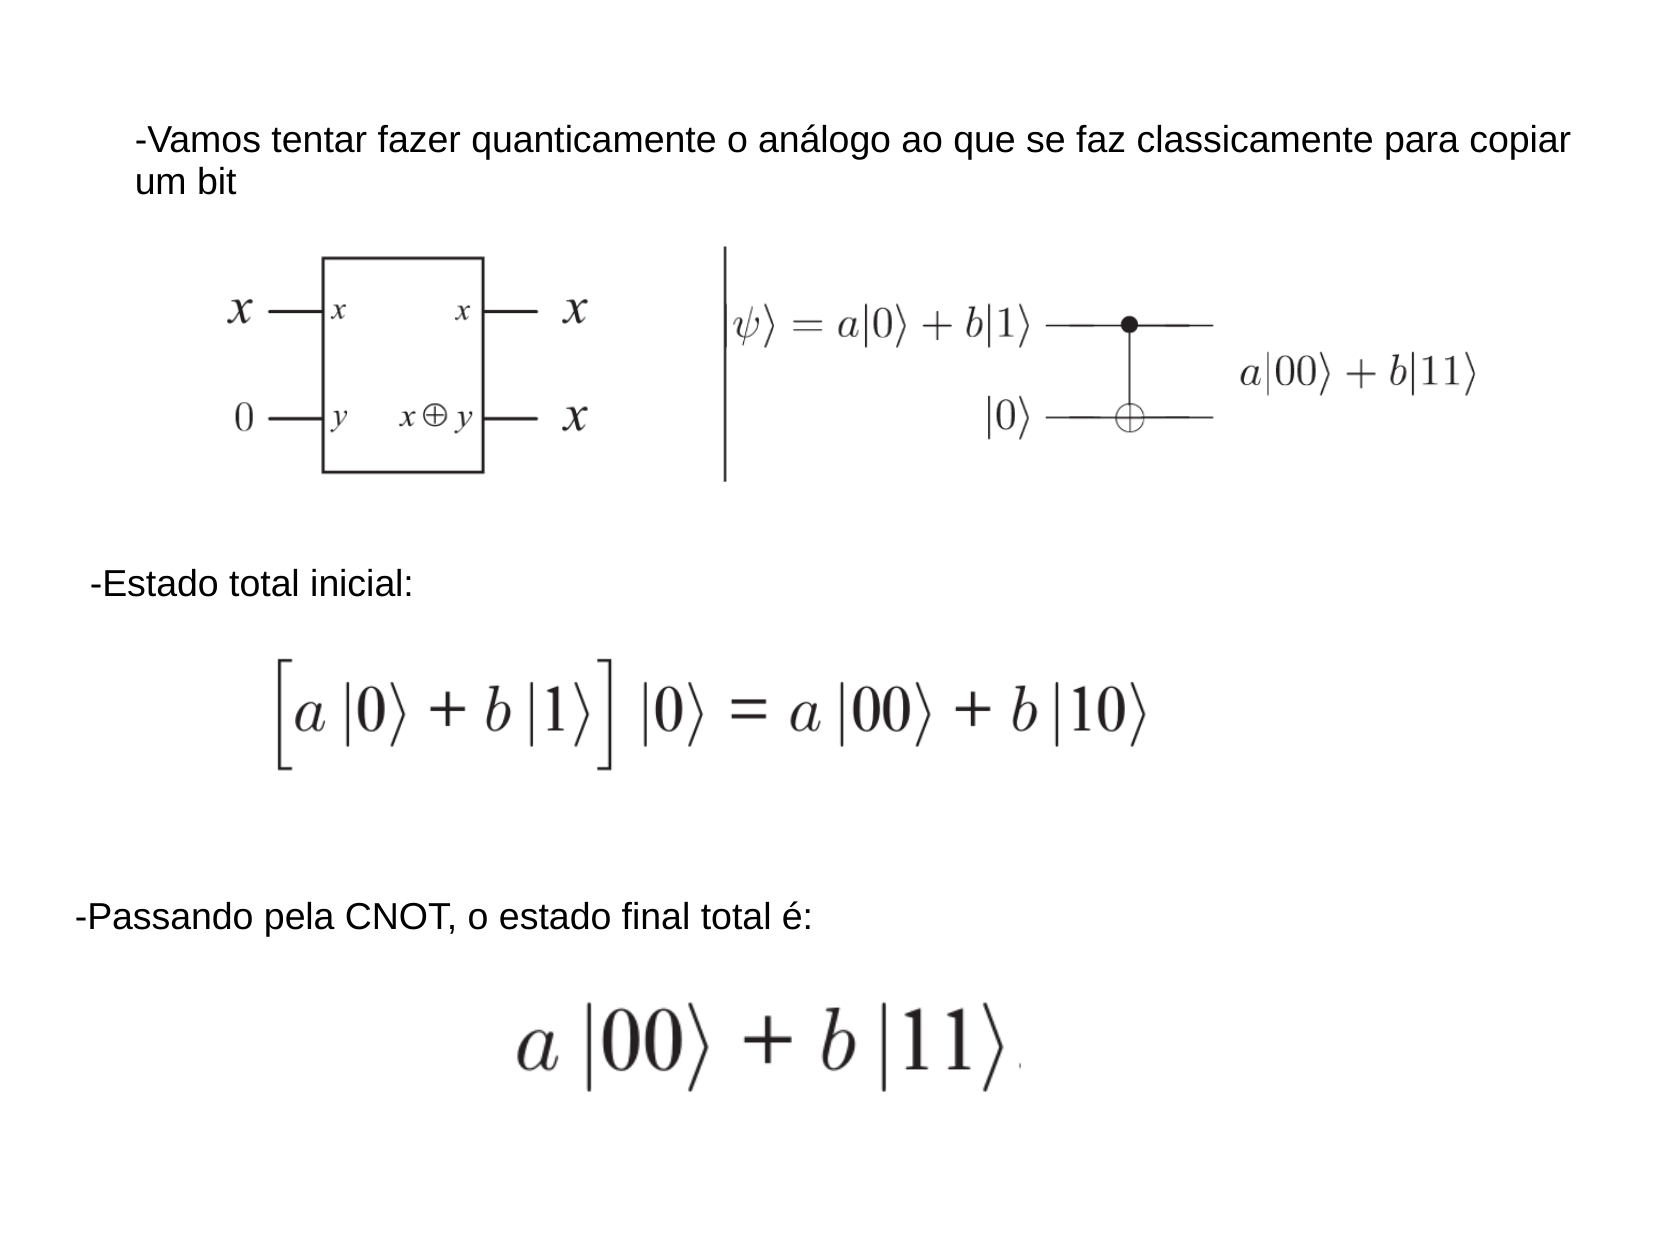

-Vamos tentar fazer quanticamente o análogo ao que se faz classicamente para copiar um bit
-Estado total inicial:
-Passando pela CNOT, o estado final total é: